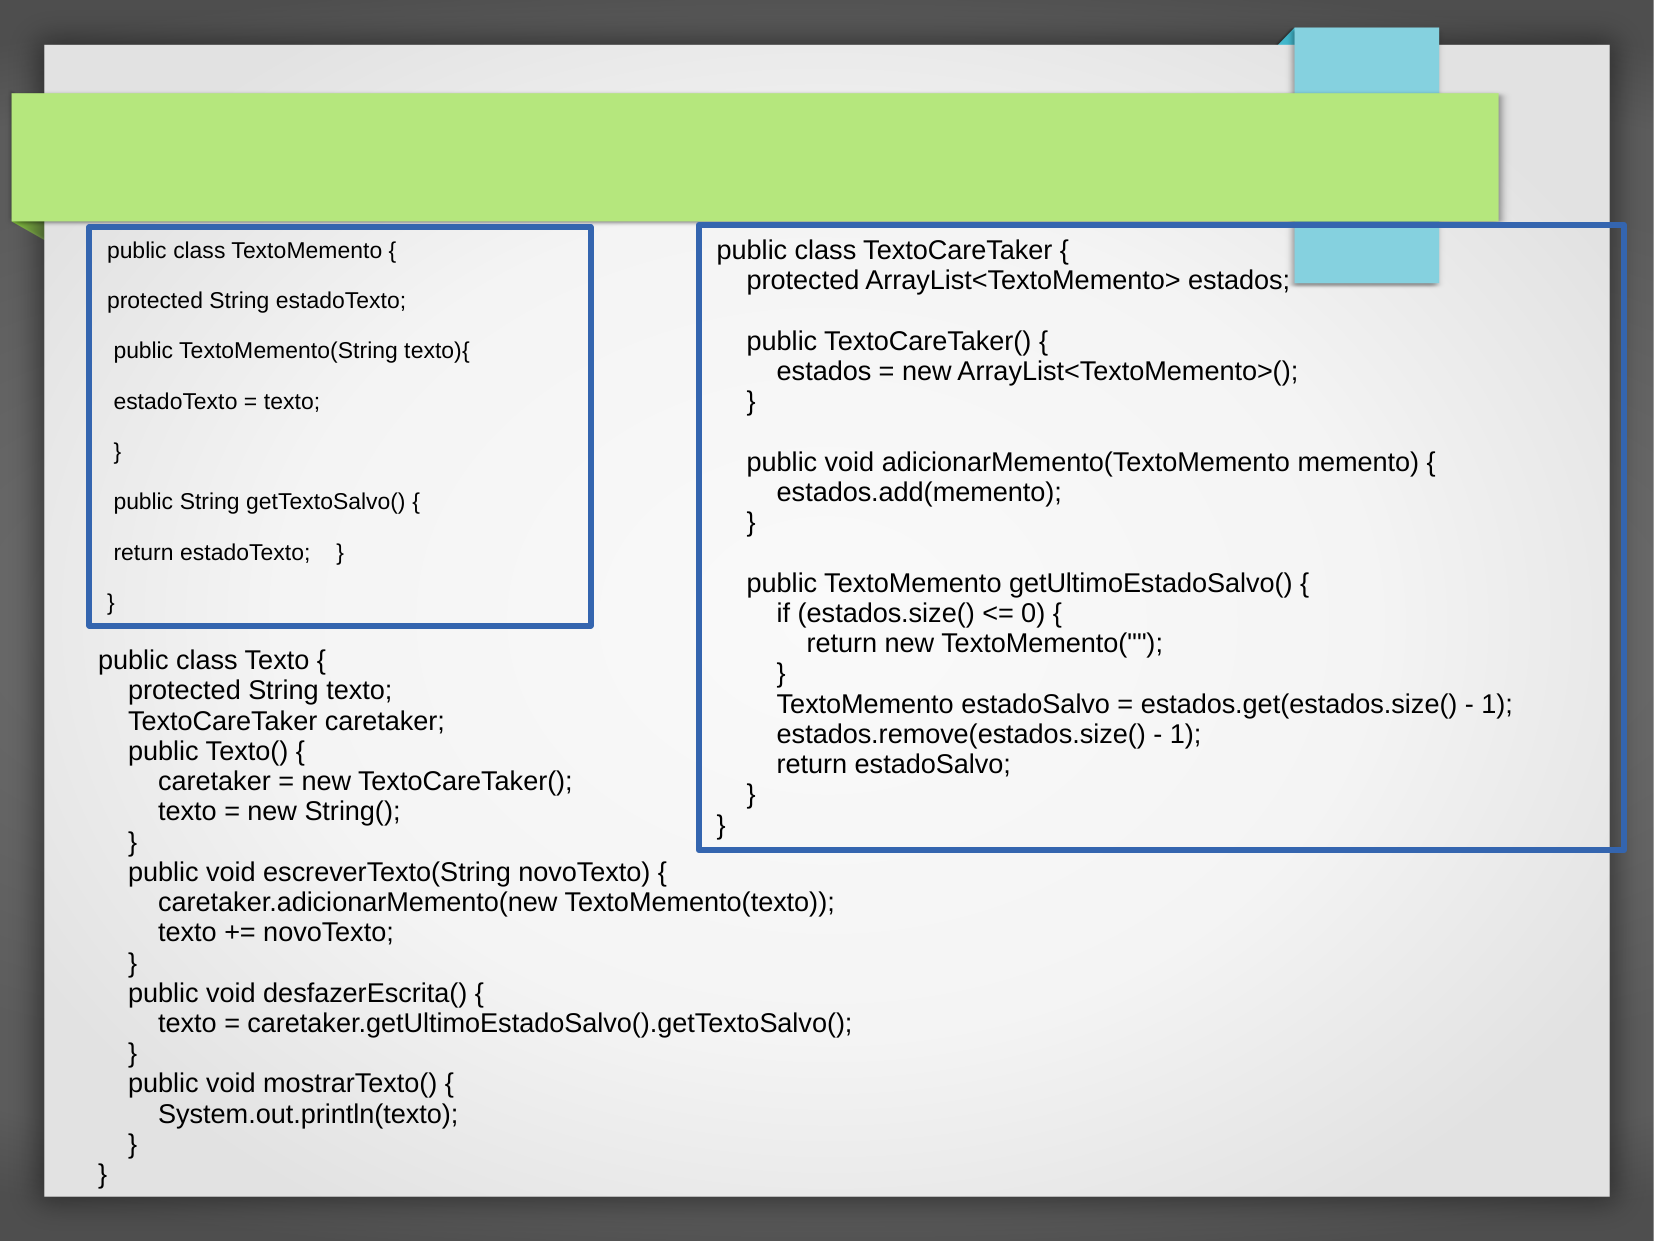

public class TextoCareTaker {
 protected ArrayList<TextoMemento> estados;
 public TextoCareTaker() {
 estados = new ArrayList<TextoMemento>();
 }
 public void adicionarMemento(TextoMemento memento) {
 estados.add(memento);
 }
 public TextoMemento getUltimoEstadoSalvo() {
 if (estados.size() <= 0) {
 return new TextoMemento("");
 }
 TextoMemento estadoSalvo = estados.get(estados.size() - 1);
 estados.remove(estados.size() - 1);
 return estadoSalvo;
 }
}
public class TextoMemento {
protected String estadoTexto;
 public TextoMemento(String texto){
 estadoTexto = texto;
 }
 public String getTextoSalvo() {
 return estadoTexto;    }
}
public class Texto {
 protected String texto;
 TextoCareTaker caretaker;
 public Texto() {
 caretaker = new TextoCareTaker();
 texto = new String();
 }
 public void escreverTexto(String novoTexto) {
 caretaker.adicionarMemento(new TextoMemento(texto));
 texto += novoTexto;
 }
 public void desfazerEscrita() {
 texto = caretaker.getUltimoEstadoSalvo().getTextoSalvo();
 }
 public void mostrarTexto() {
 System.out.println(texto);
 }
}